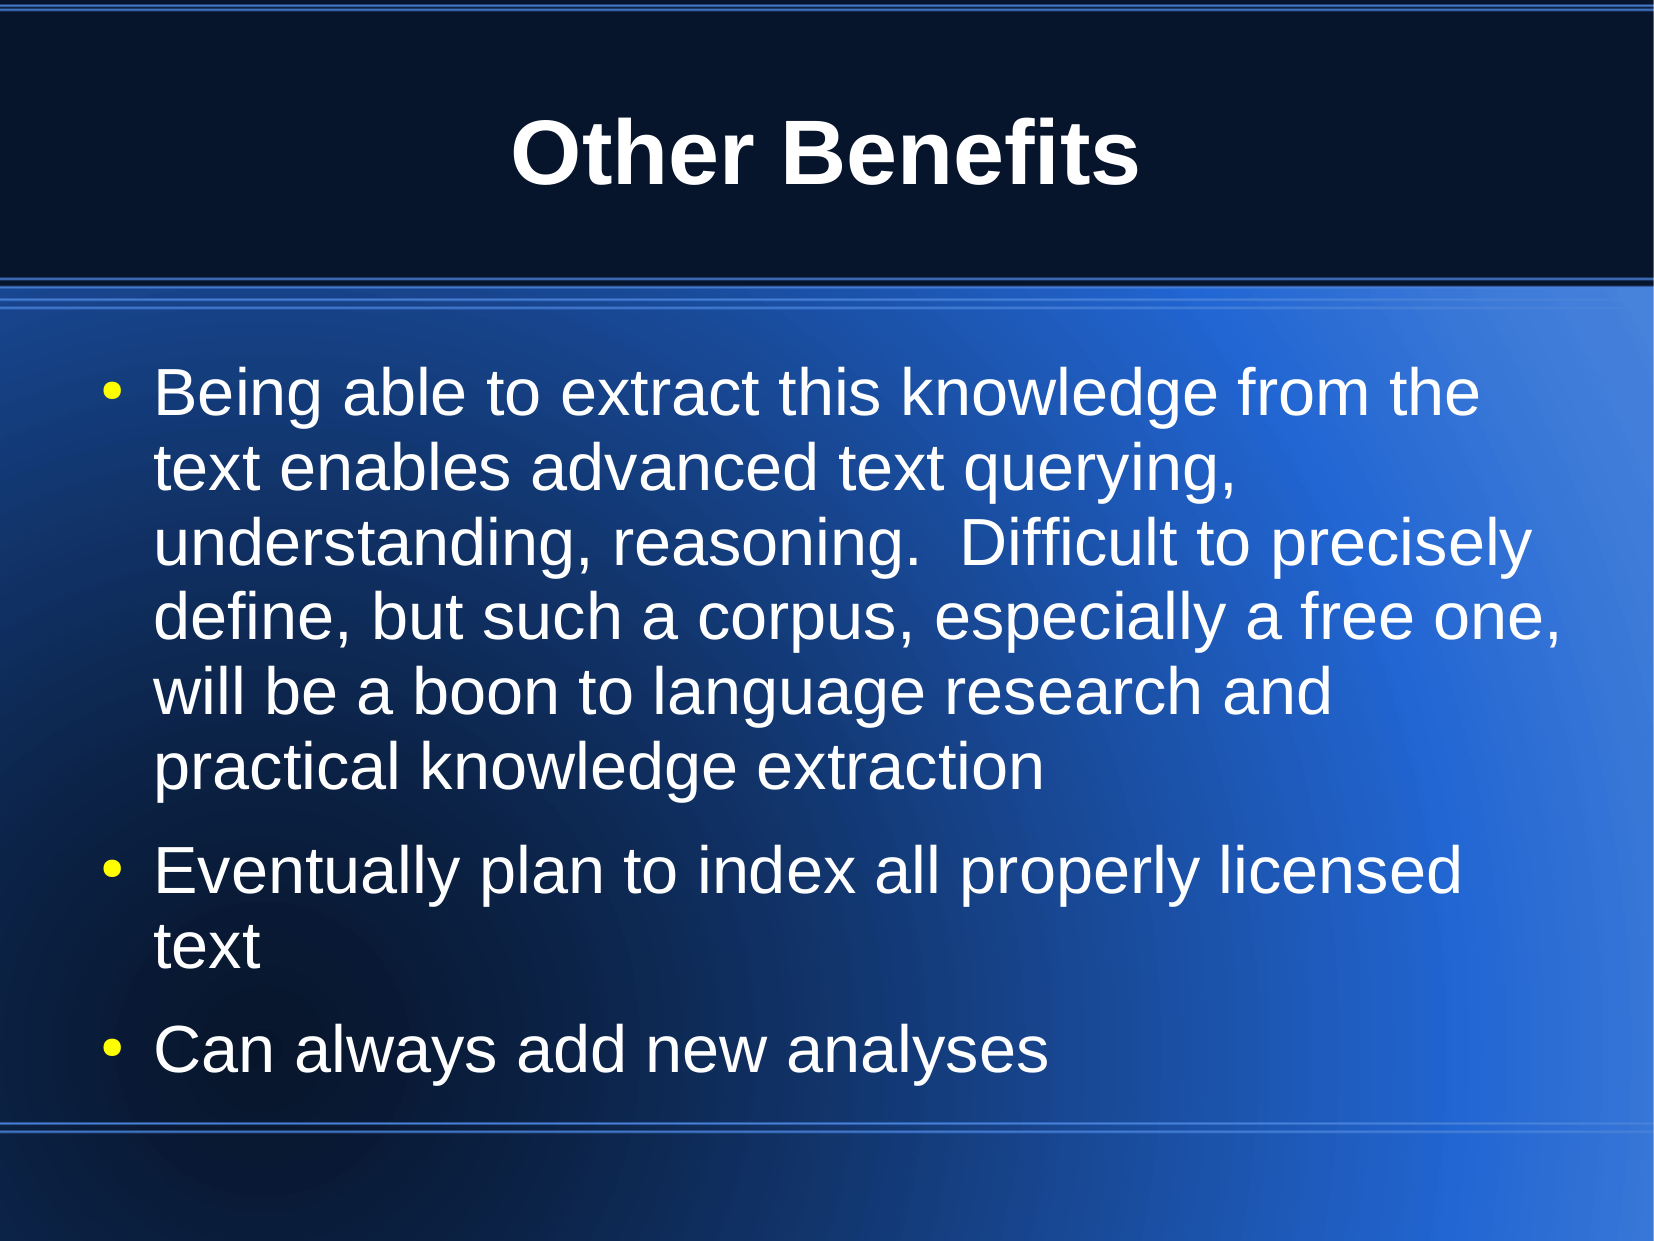

# Other Benefits
Being able to extract this knowledge from the text enables advanced text querying, understanding, reasoning. Difficult to precisely define, but such a corpus, especially a free one, will be a boon to language research and practical knowledge extraction
Eventually plan to index all properly licensed text
Can always add new analyses